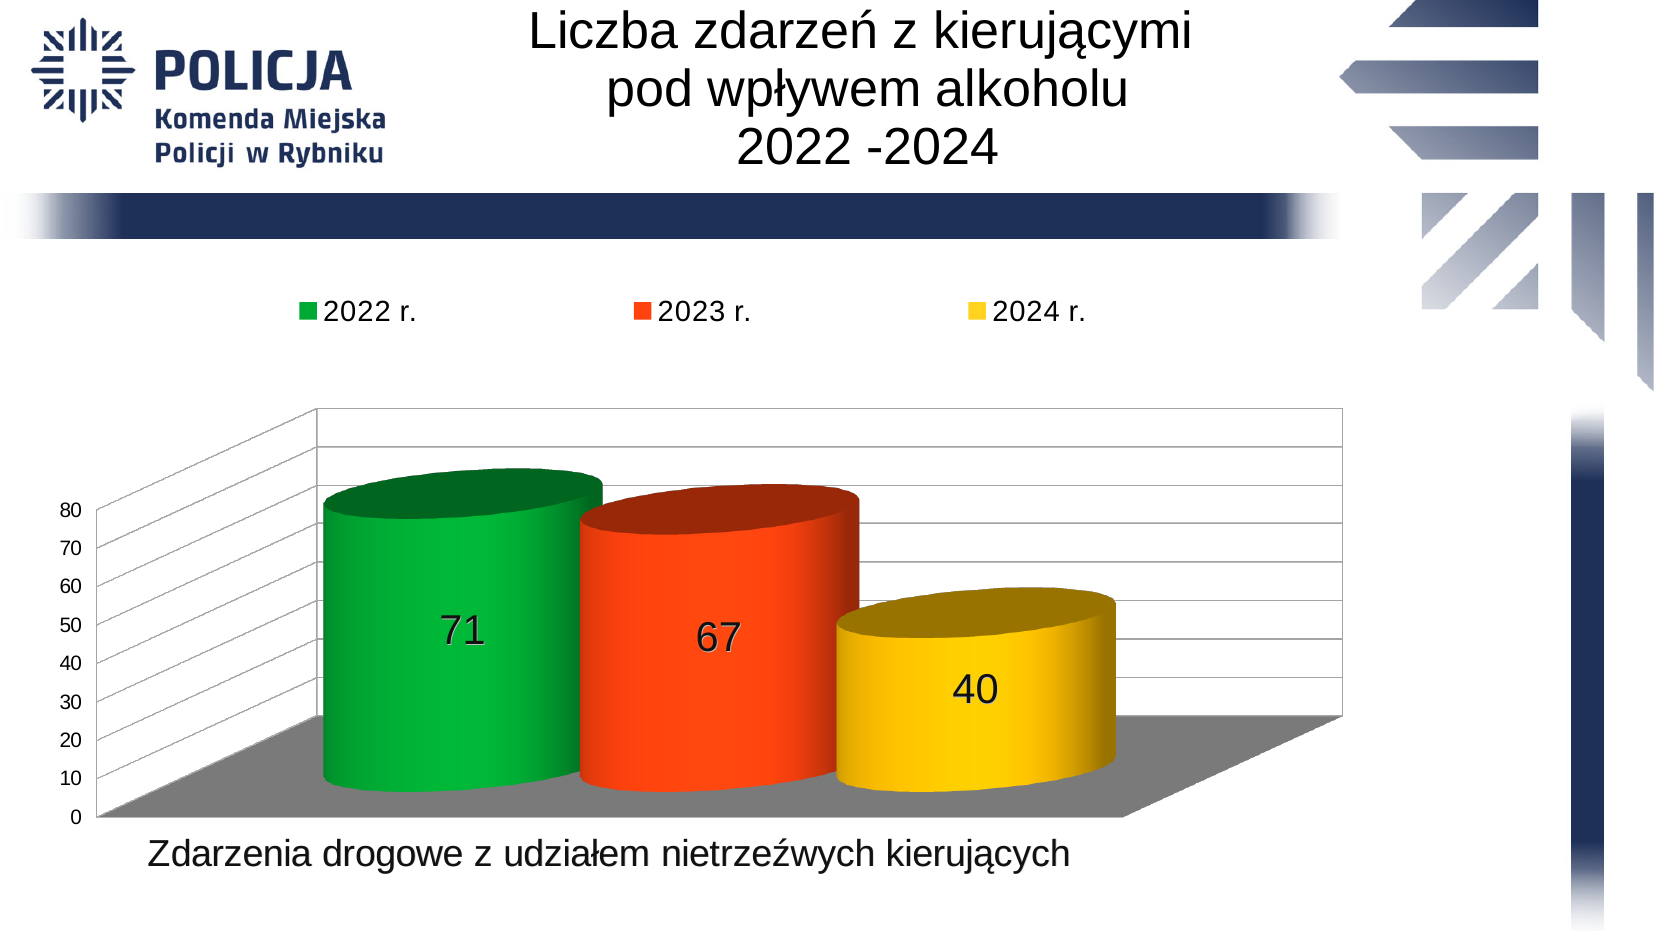

# Liczba zdarzeń z kierującymi pod wpływem alkoholu 2022 -2024
[unsupported chart]